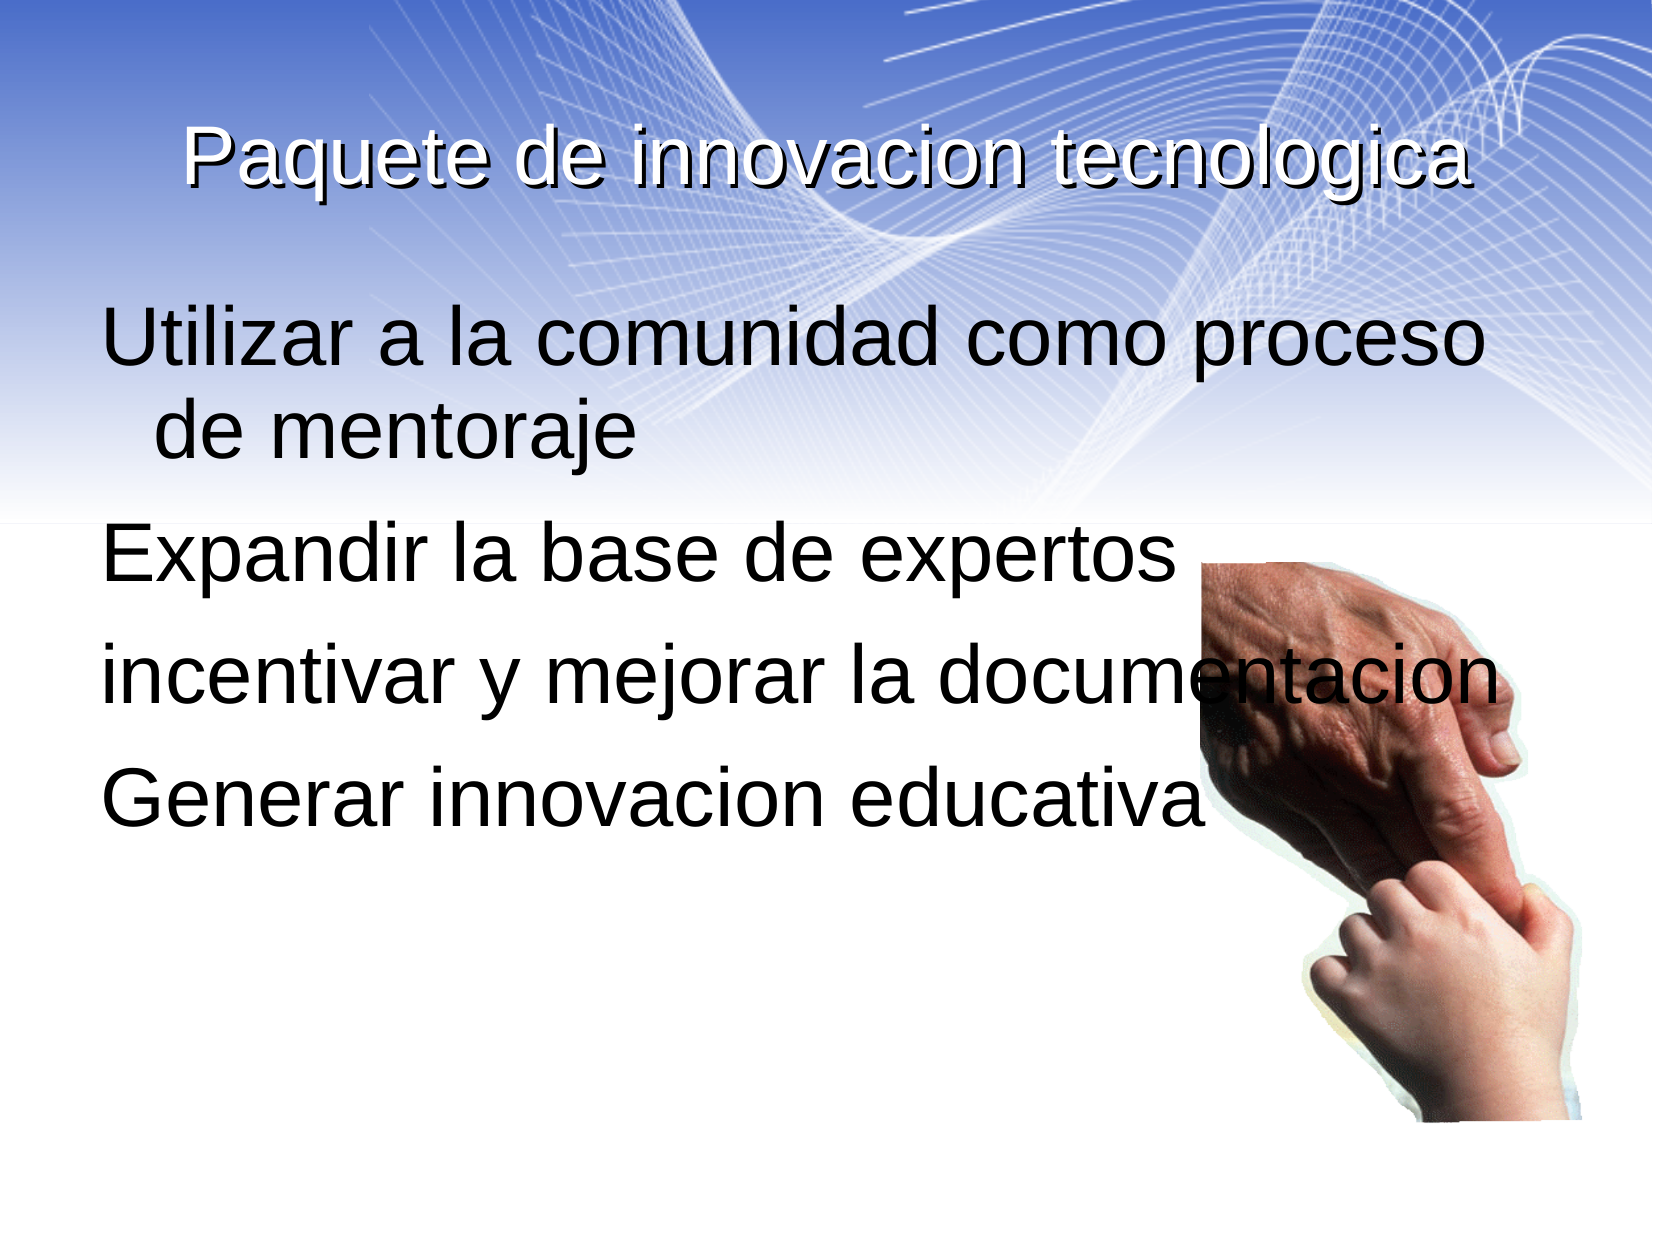

# Paquete de innovacion tecnologica
Utilizar a la comunidad como proceso de mentoraje
Expandir la base de expertos
incentivar y mejorar la documentacion
Generar innovacion educativa